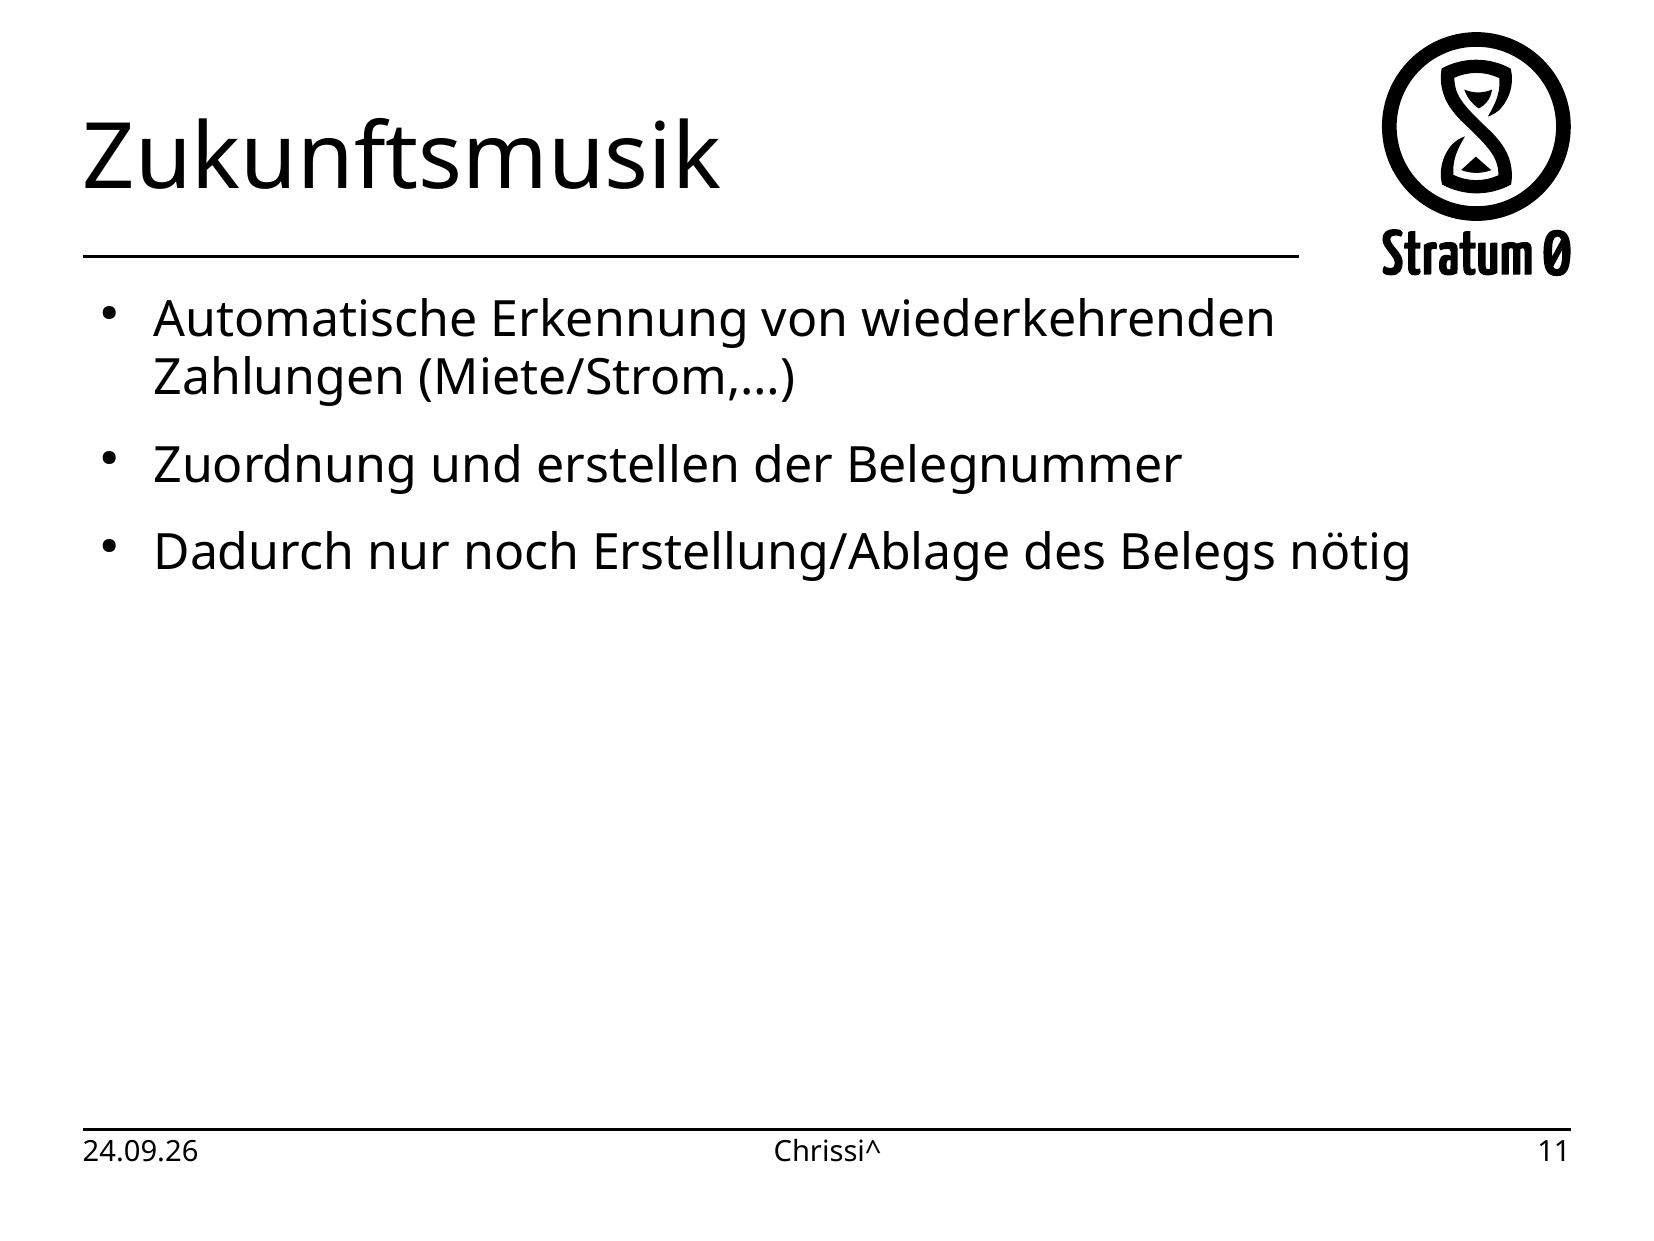

# Zukunftsmusik
Automatische Erkennung von wiederkehrenden Zahlungen (Miete/Strom,…)
Zuordnung und erstellen der Belegnummer
Dadurch nur noch Erstellung/Ablage des Belegs nötig
Chrissi^
11